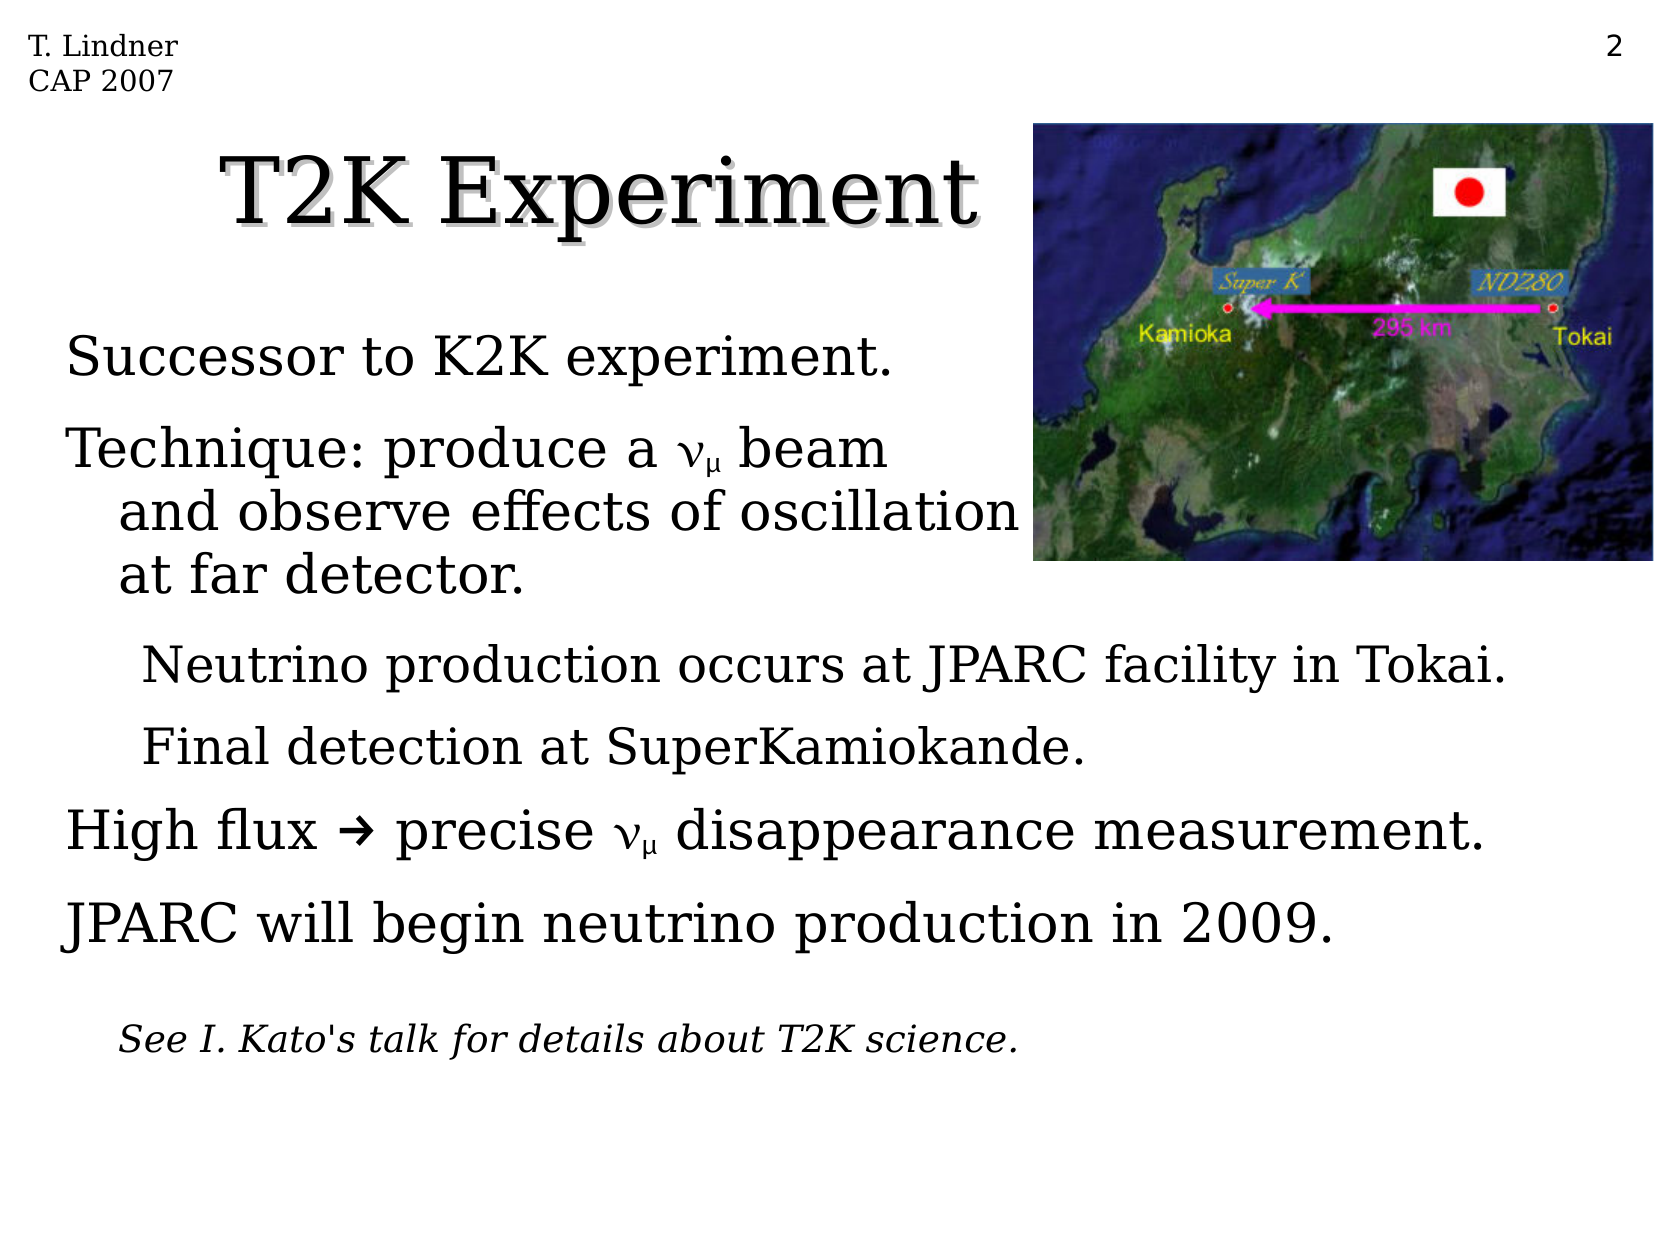

2
# T2K Experiment
Successor to K2K experiment.
Technique: produce a  beam
and observe effects of oscillation
at far detector.
Neutrino production occurs at JPARC facility in Tokai.
Final detection at SuperKamiokande.
High flux → precise  disappearance measurement.
JPARC will begin neutrino production in 2009.
See I. Kato's talk for details about T2K science.